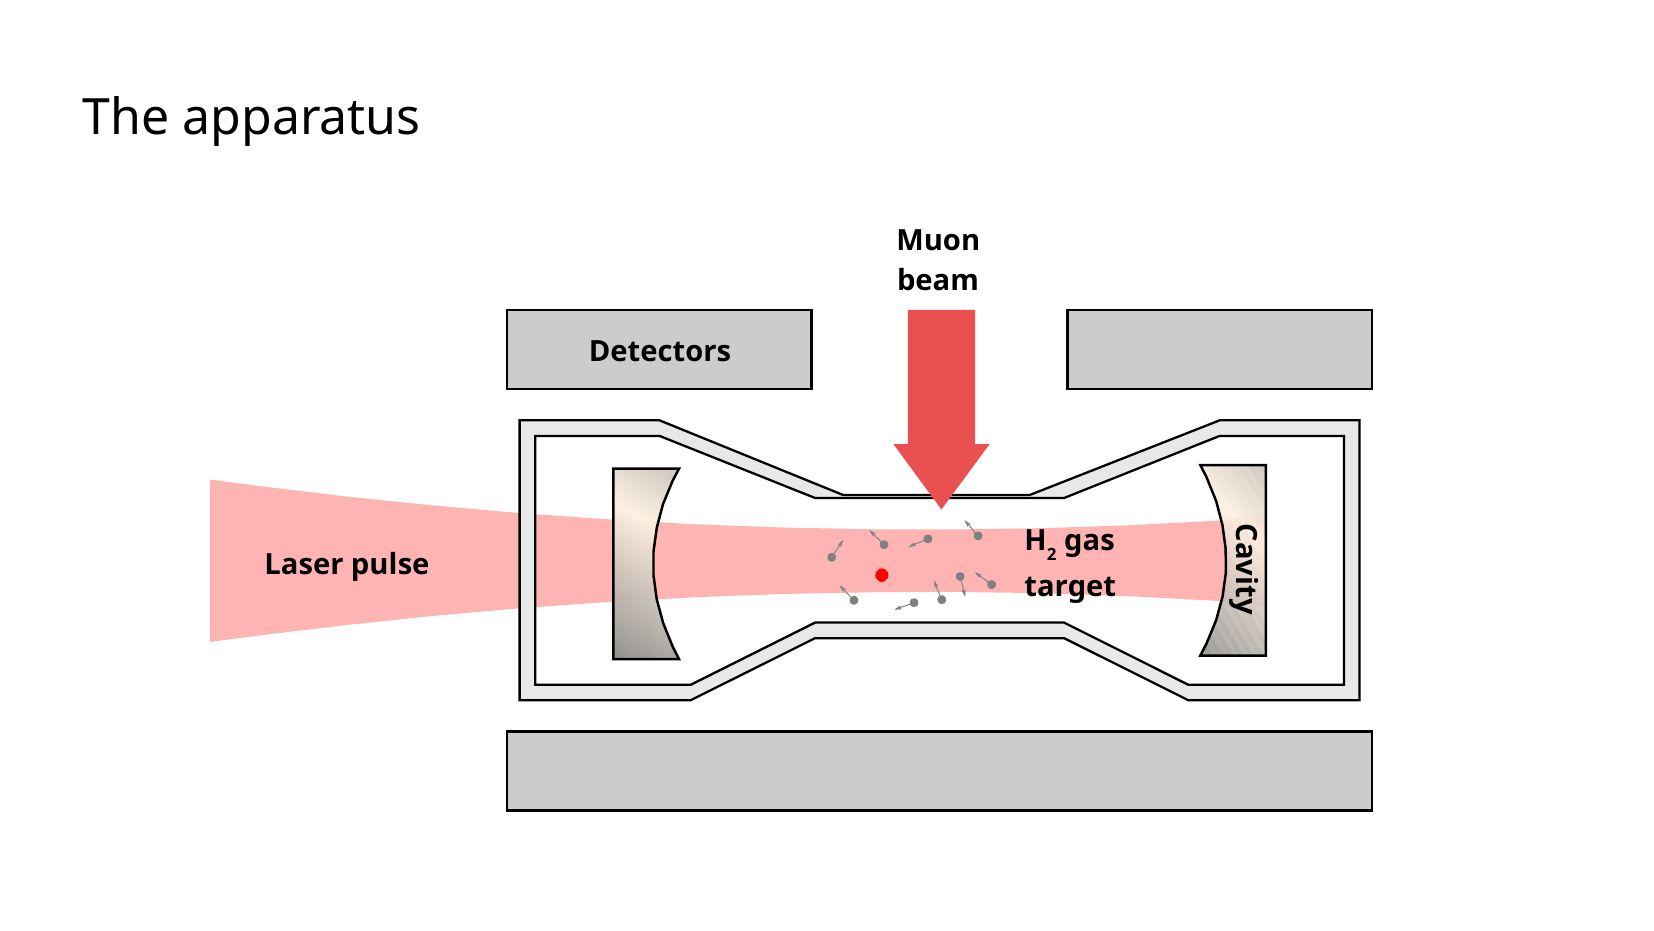

# The apparatus
Muon beam
Detectors
H2 gas
target
Cavity
Laser pulse